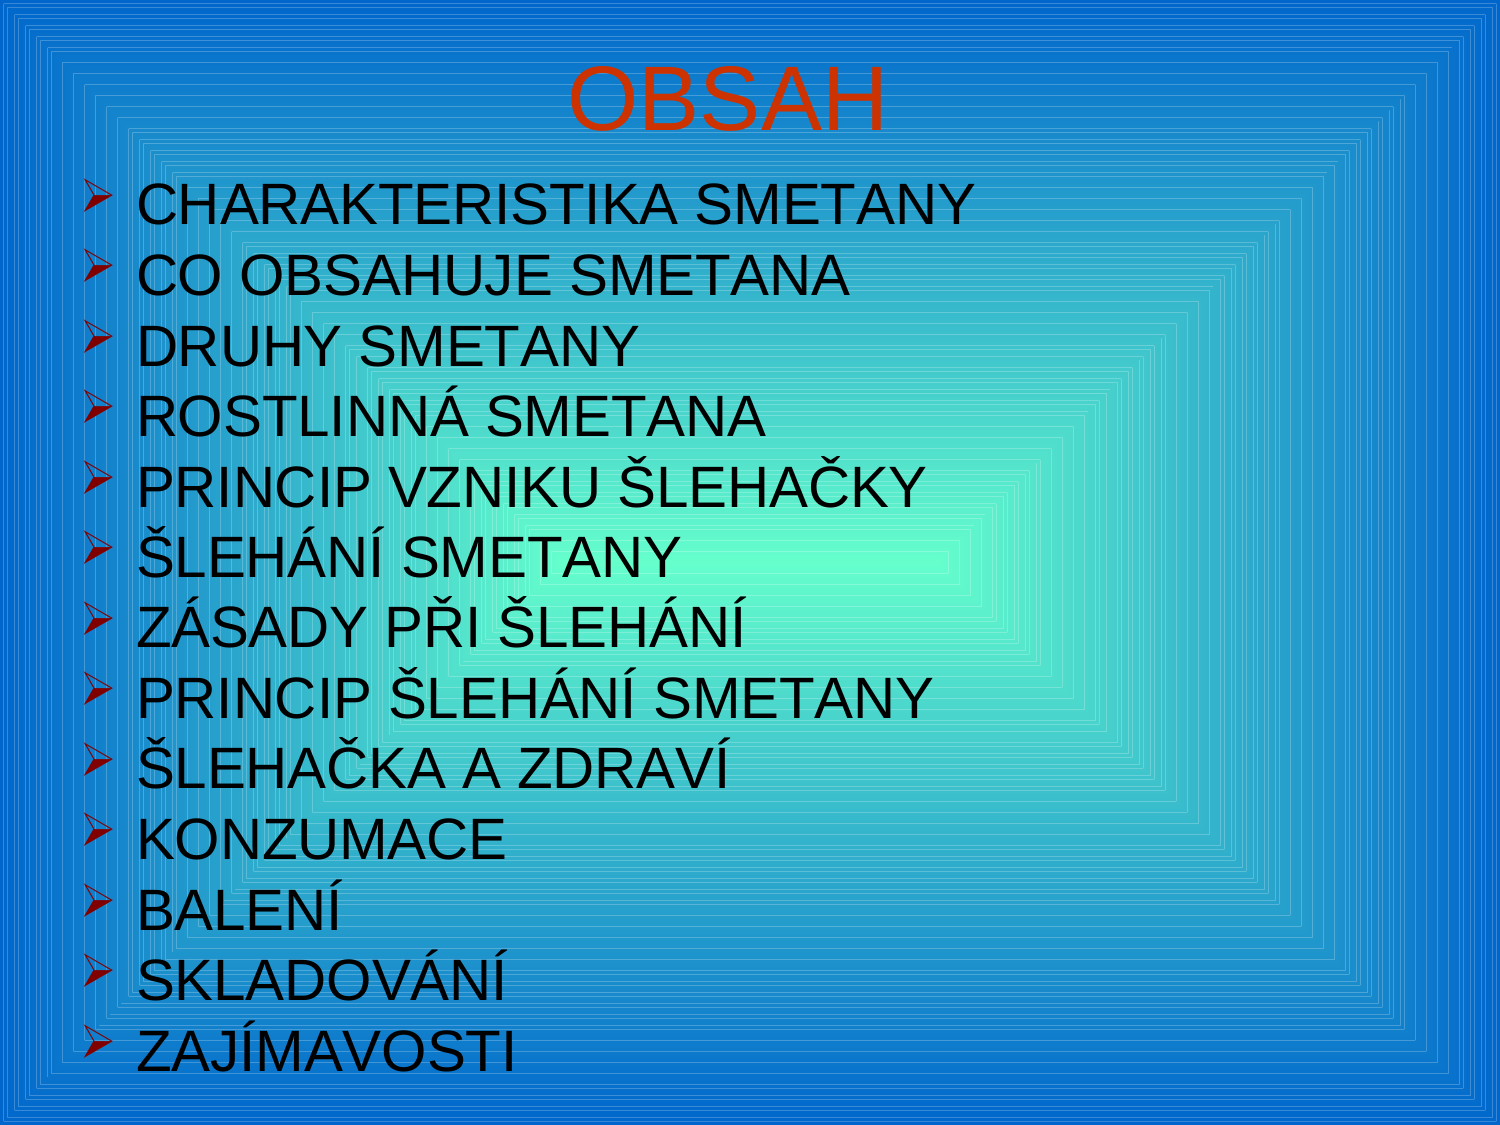

# OBSAH
CHARAKTERISTIKA SMETANY
CO OBSAHUJE SMETANA
DRUHY SMETANY
ROSTLINNÁ SMETANA
PRINCIP VZNIKU ŠLEHAČKY
ŠLEHÁNÍ SMETANY
ZÁSADY PŘI ŠLEHÁNÍ
PRINCIP ŠLEHÁNÍ SMETANY
ŠLEHAČKA A ZDRAVÍ
KONZUMACE
BALENÍ
SKLADOVÁNÍ
ZAJÍMAVOSTI